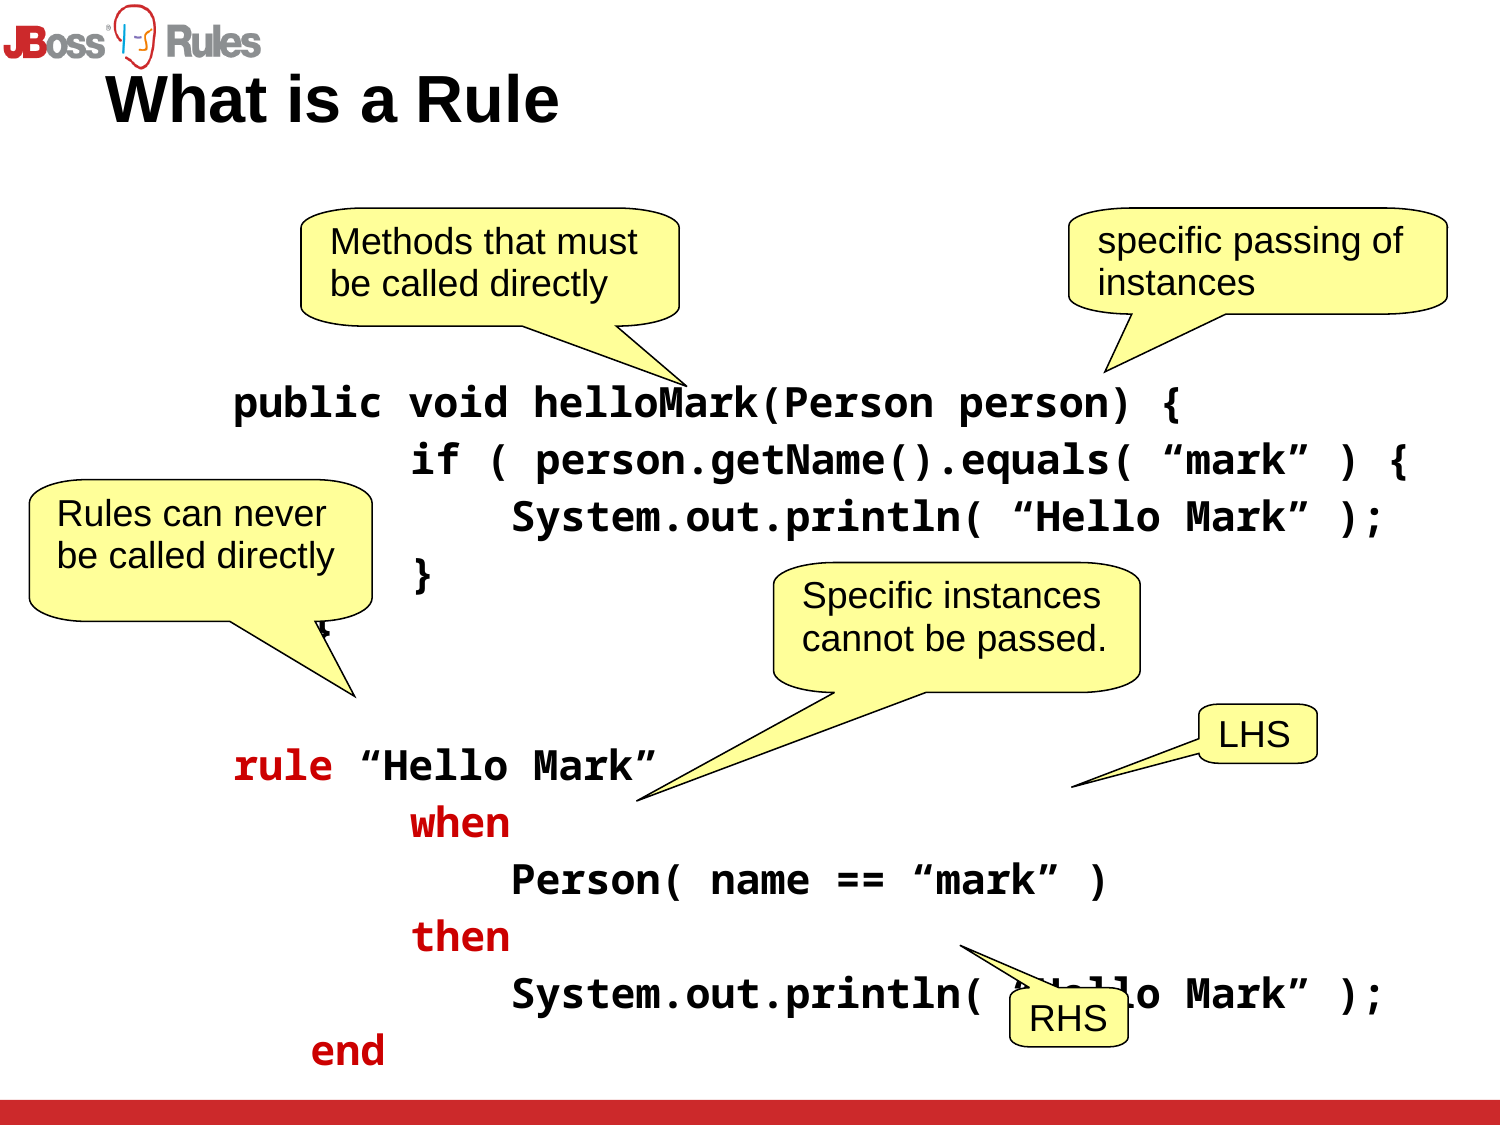

# What is a Rule
public void helloMark(Person person) {
 if ( person.getName().equals( “mark” ) {
 System.out.println( “Hello Mark” );
 }
}
rule “Hello Mark”
 when
 Person( name == “mark” )
 then
 System.out.println( “Hello Mark” );
end
Methods that must be called directly
specific passing of instances
Rules can never be called directly
Specific instances cannot be passed.
LHS
RHS